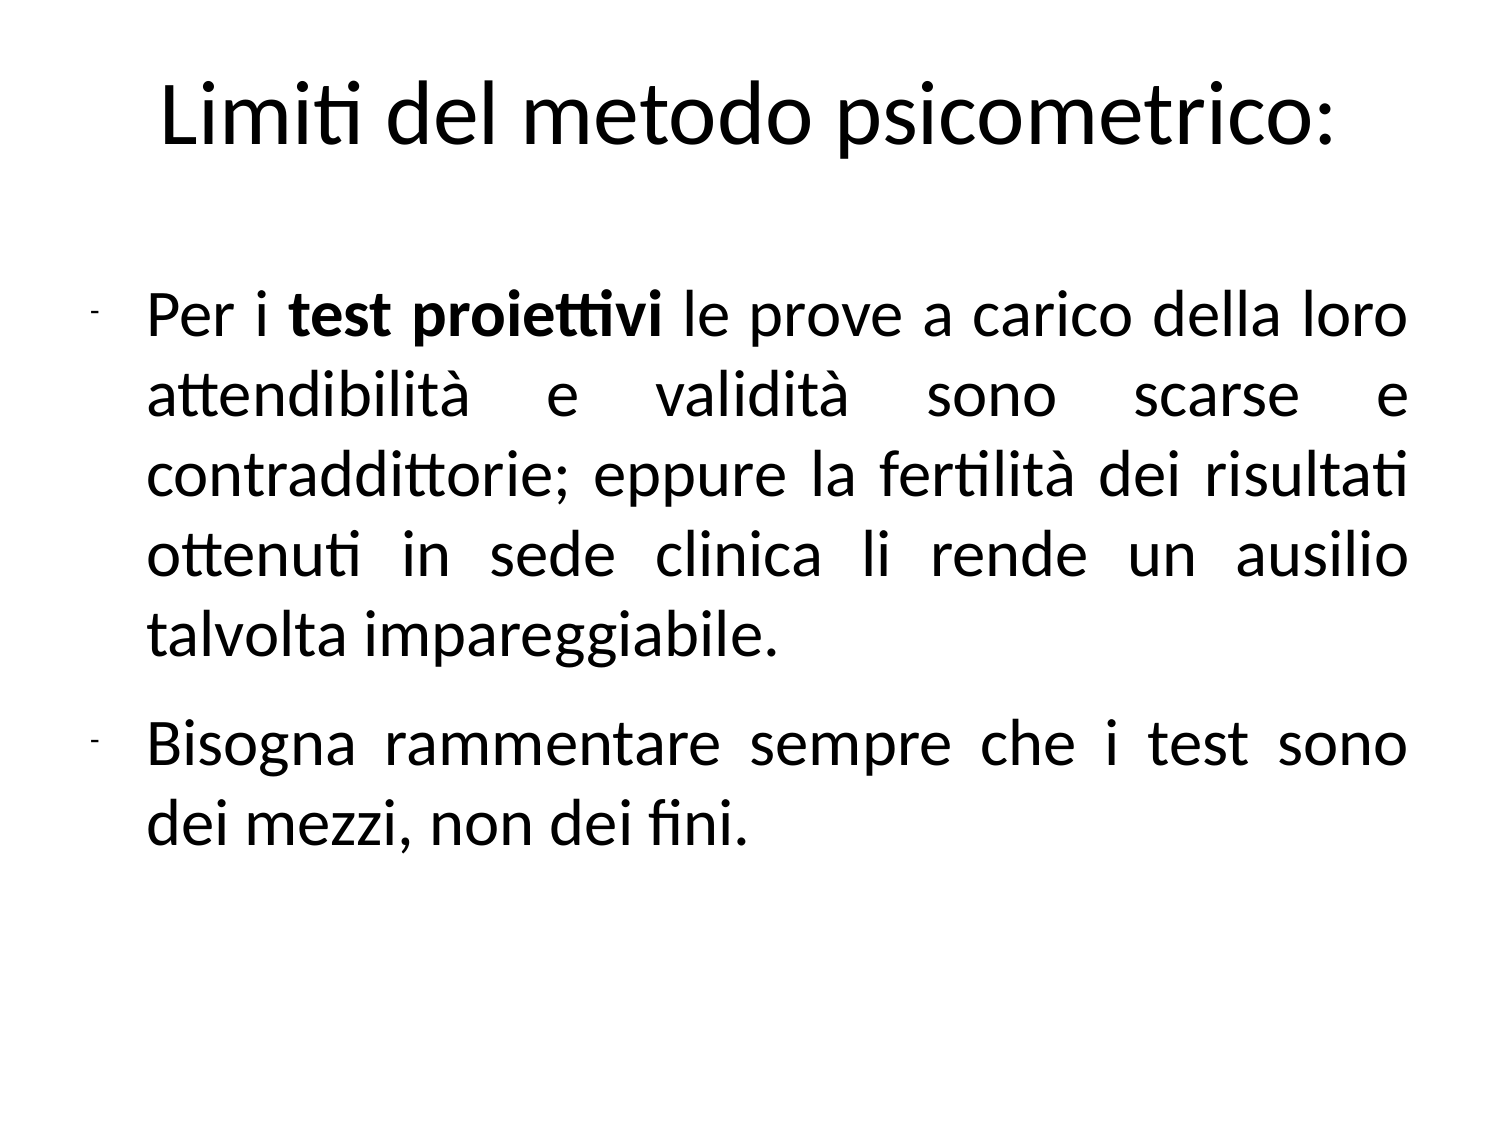

# Limiti del metodo psicometrico:
Per i test proiettivi le prove a carico della loro attendibilità e validità sono scarse e contraddittorie; eppure la fertilità dei risultati ottenuti in sede clinica li rende un ausilio talvolta impareggiabile.
Bisogna rammentare sempre che i test sono dei mezzi, non dei fini.